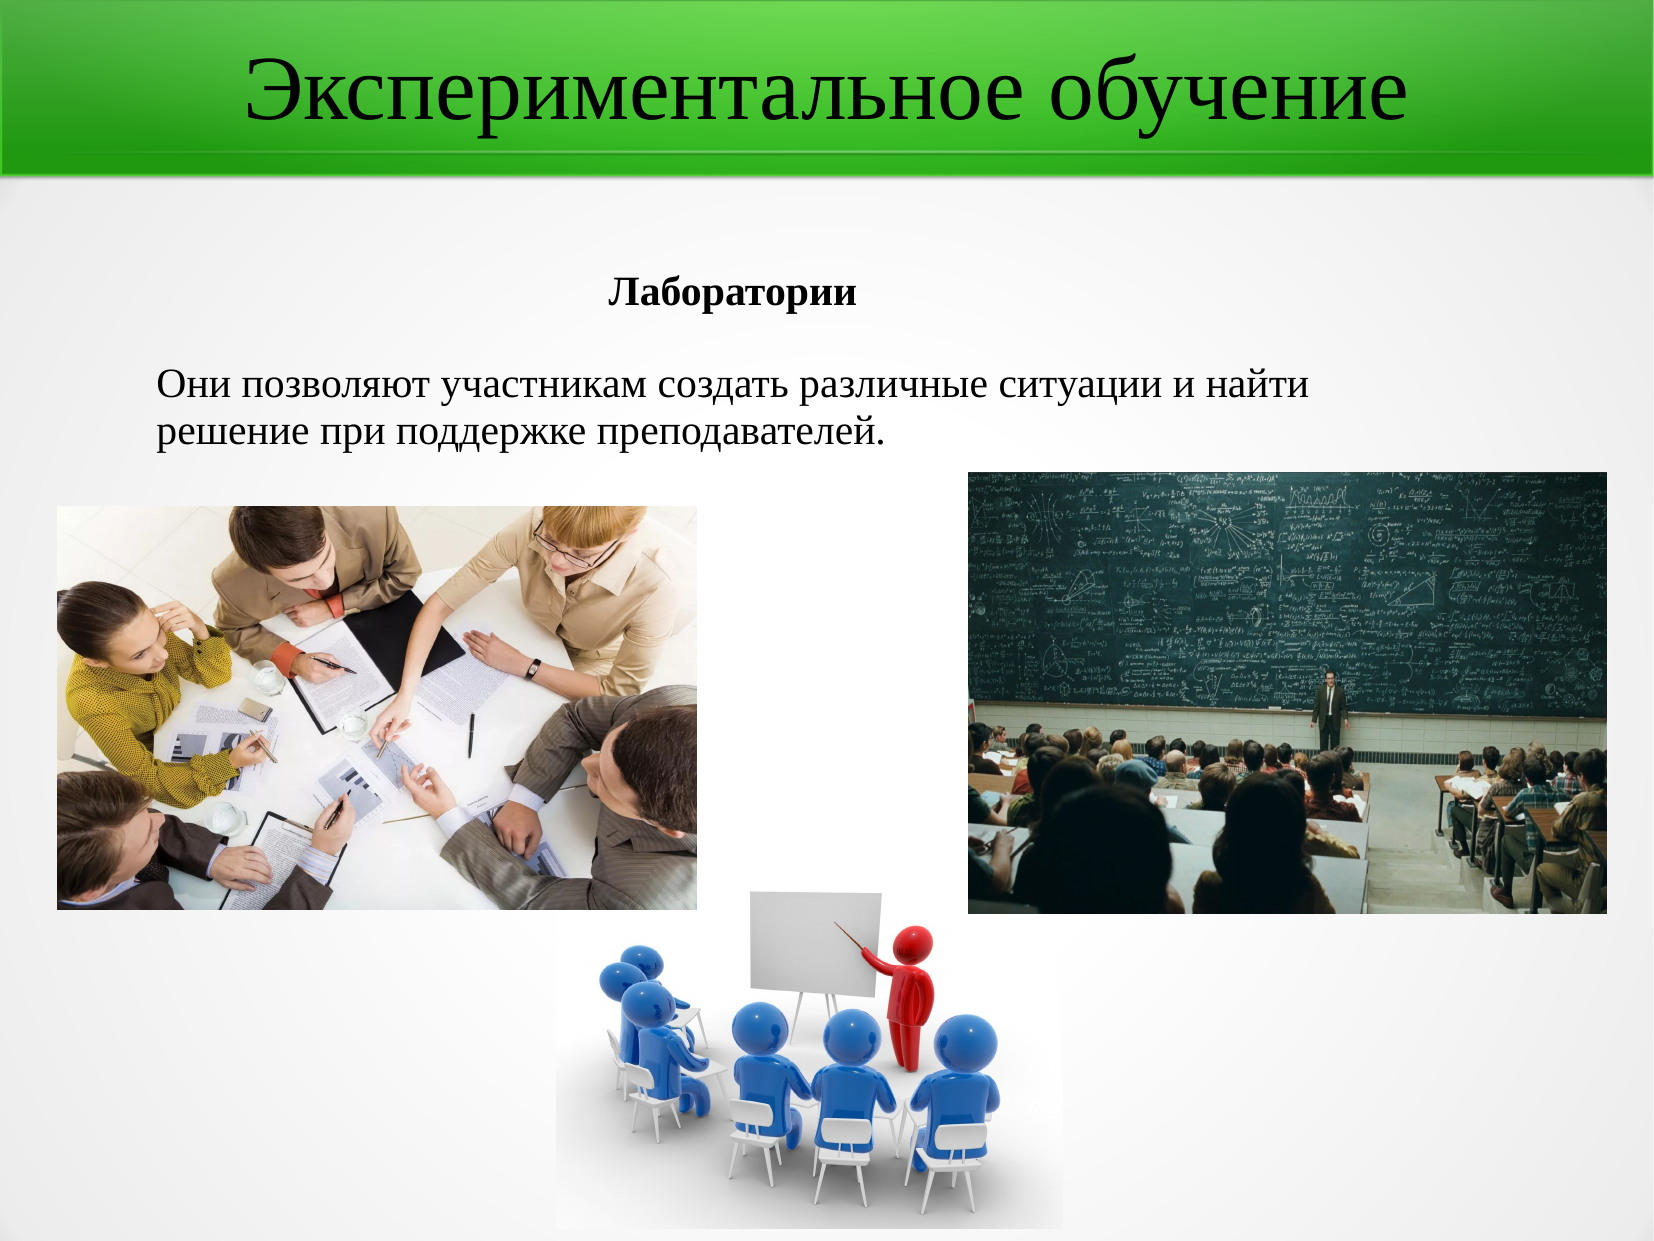

# Экспериментальное обучение
Лаборатории
Они позволяют участникам создать различные ситуации и найти решение при поддержке преподавателей.